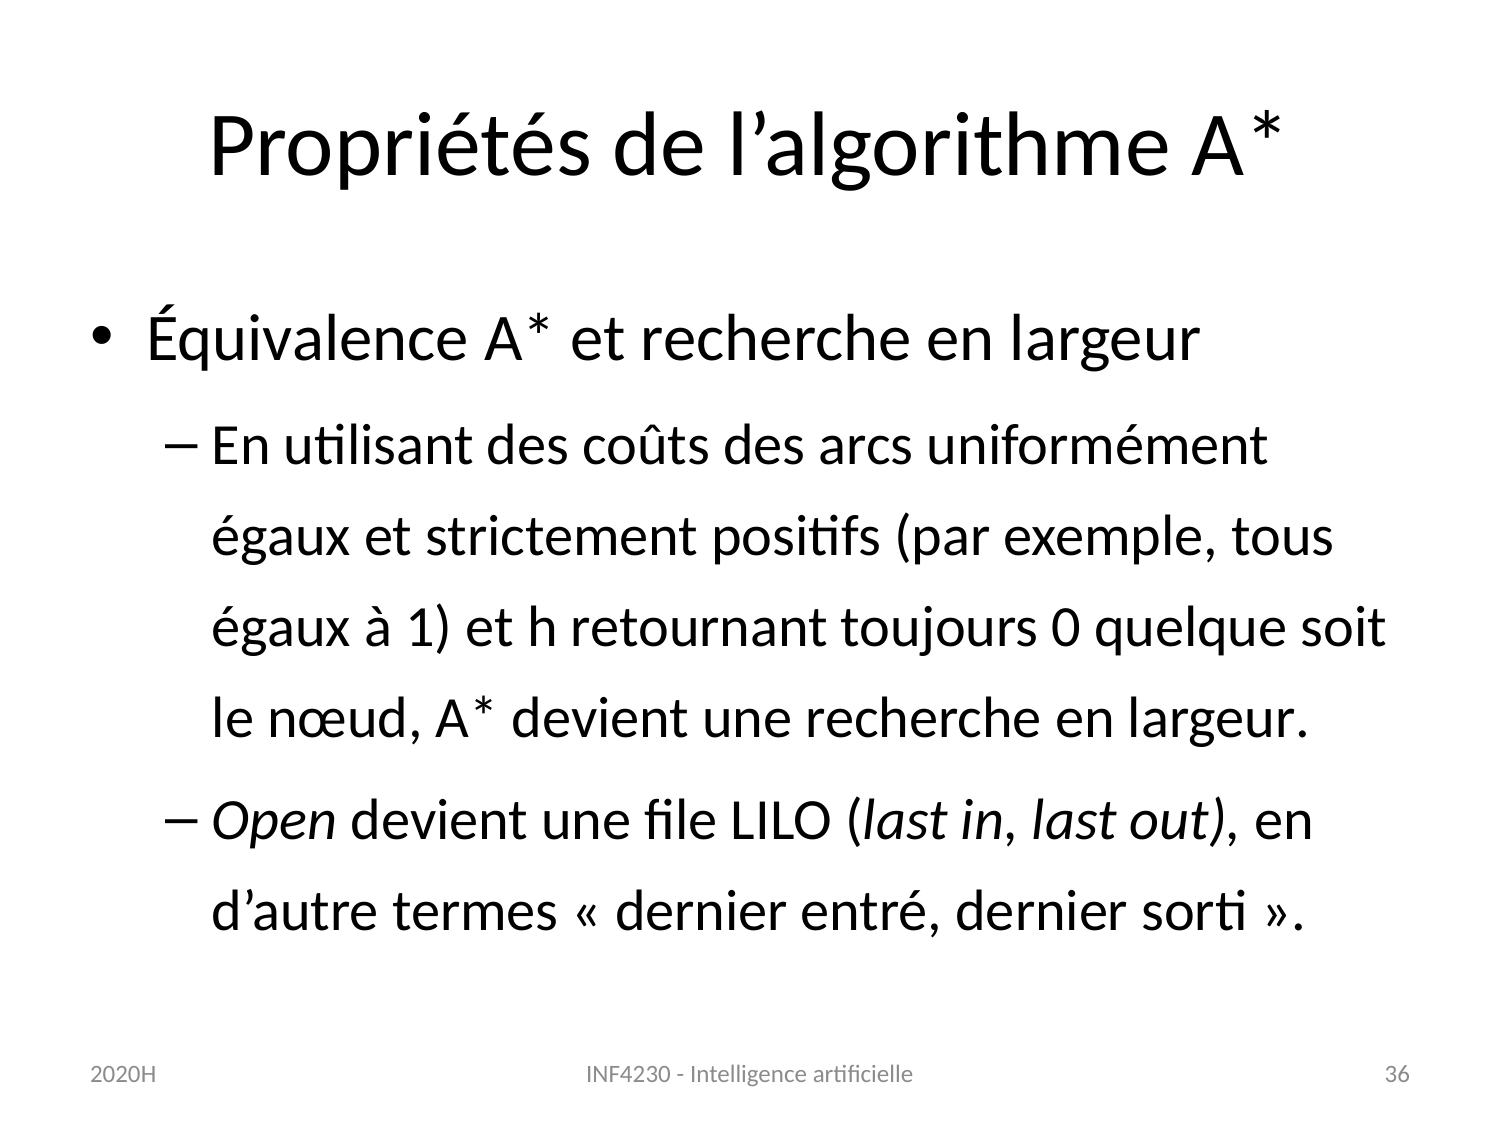

# Propriétés de l’algorithme A*
Équivalence A* et recherche en largeur
En utilisant des coûts des arcs uniformément égaux et strictement positifs (par exemple, tous égaux à 1) et h retournant toujours 0 quelque soit le nœud, A* devient une recherche en largeur.
Open devient une file LILO (last in, last out), en d’autre termes « dernier entré, dernier sorti ».
2020H
INF4230 - Intelligence artificielle